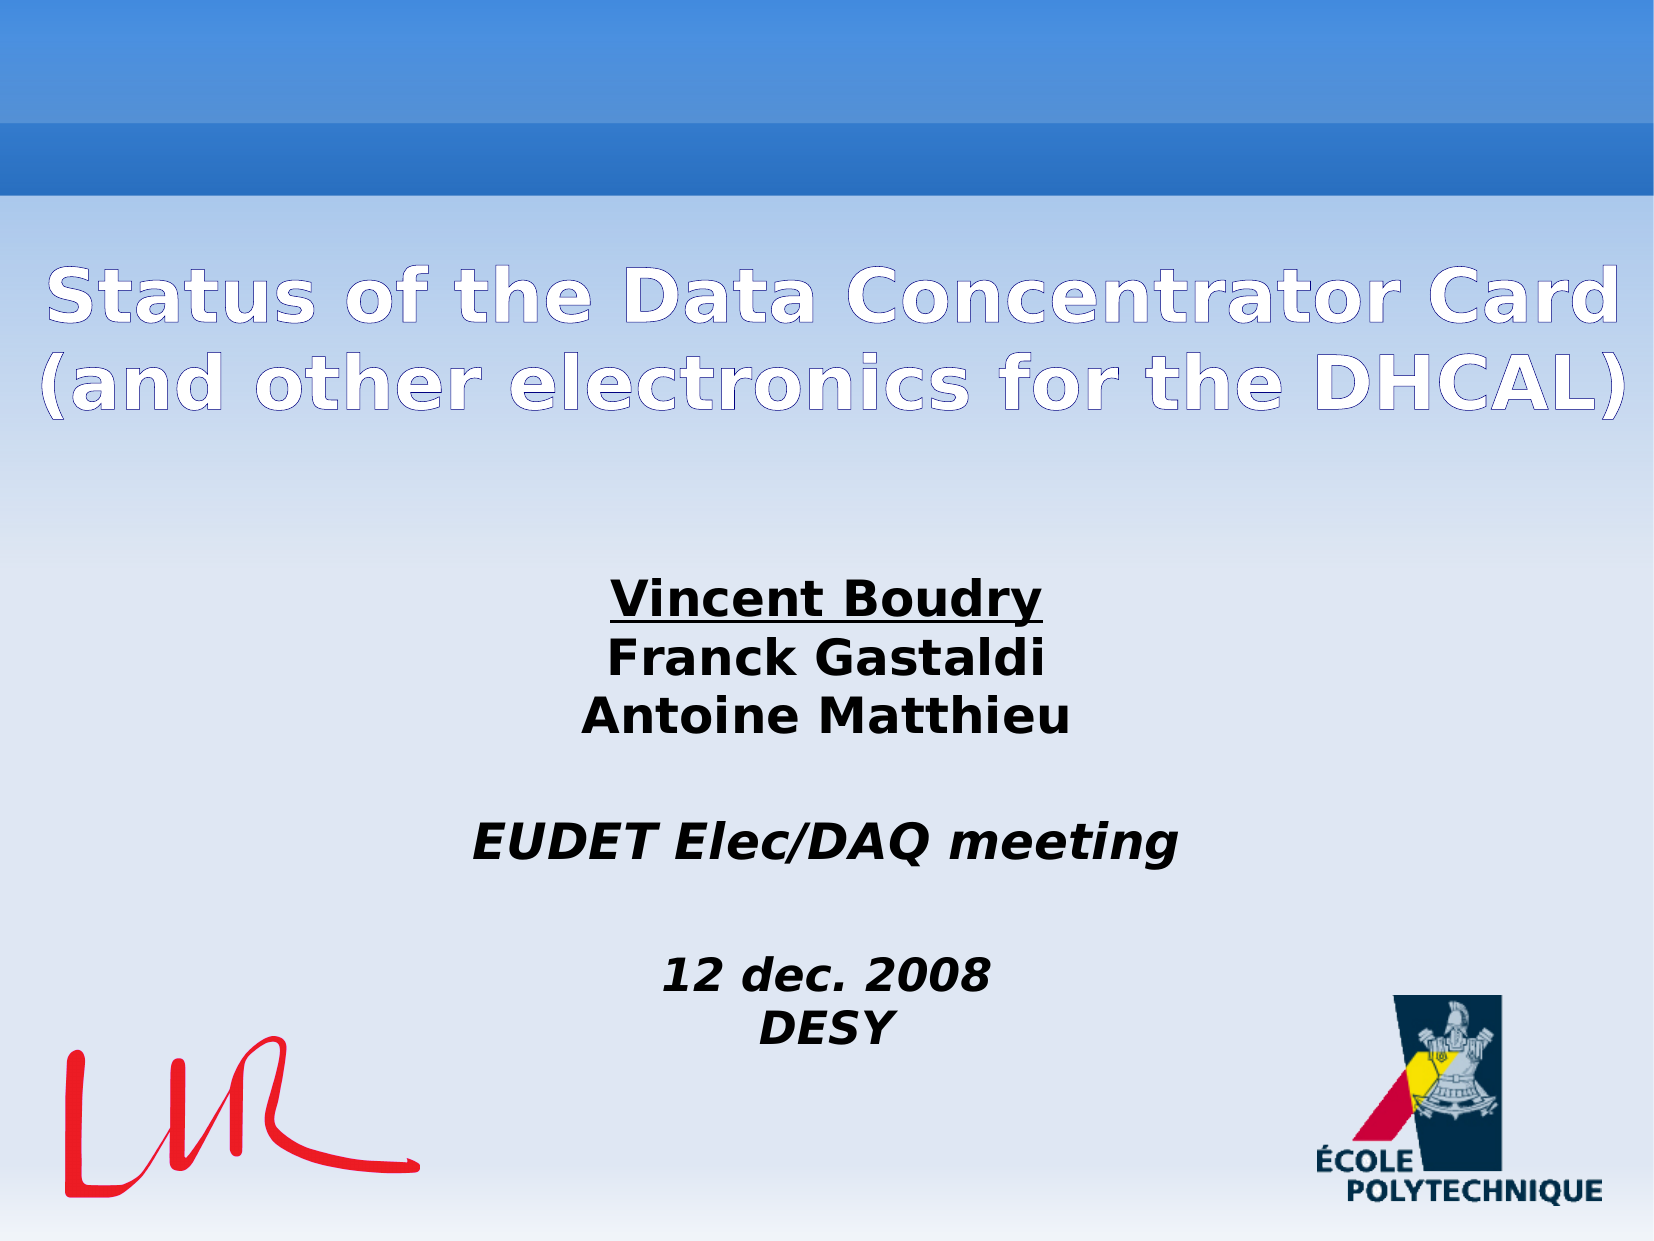

Status of the Data Concentrator Card
(and other electronics for the DHCAL)
# Vincent Boudry
Franck Gastaldi
Antoine Matthieu
EUDET Elec/DAQ meeting
12 dec. 2008
DESY